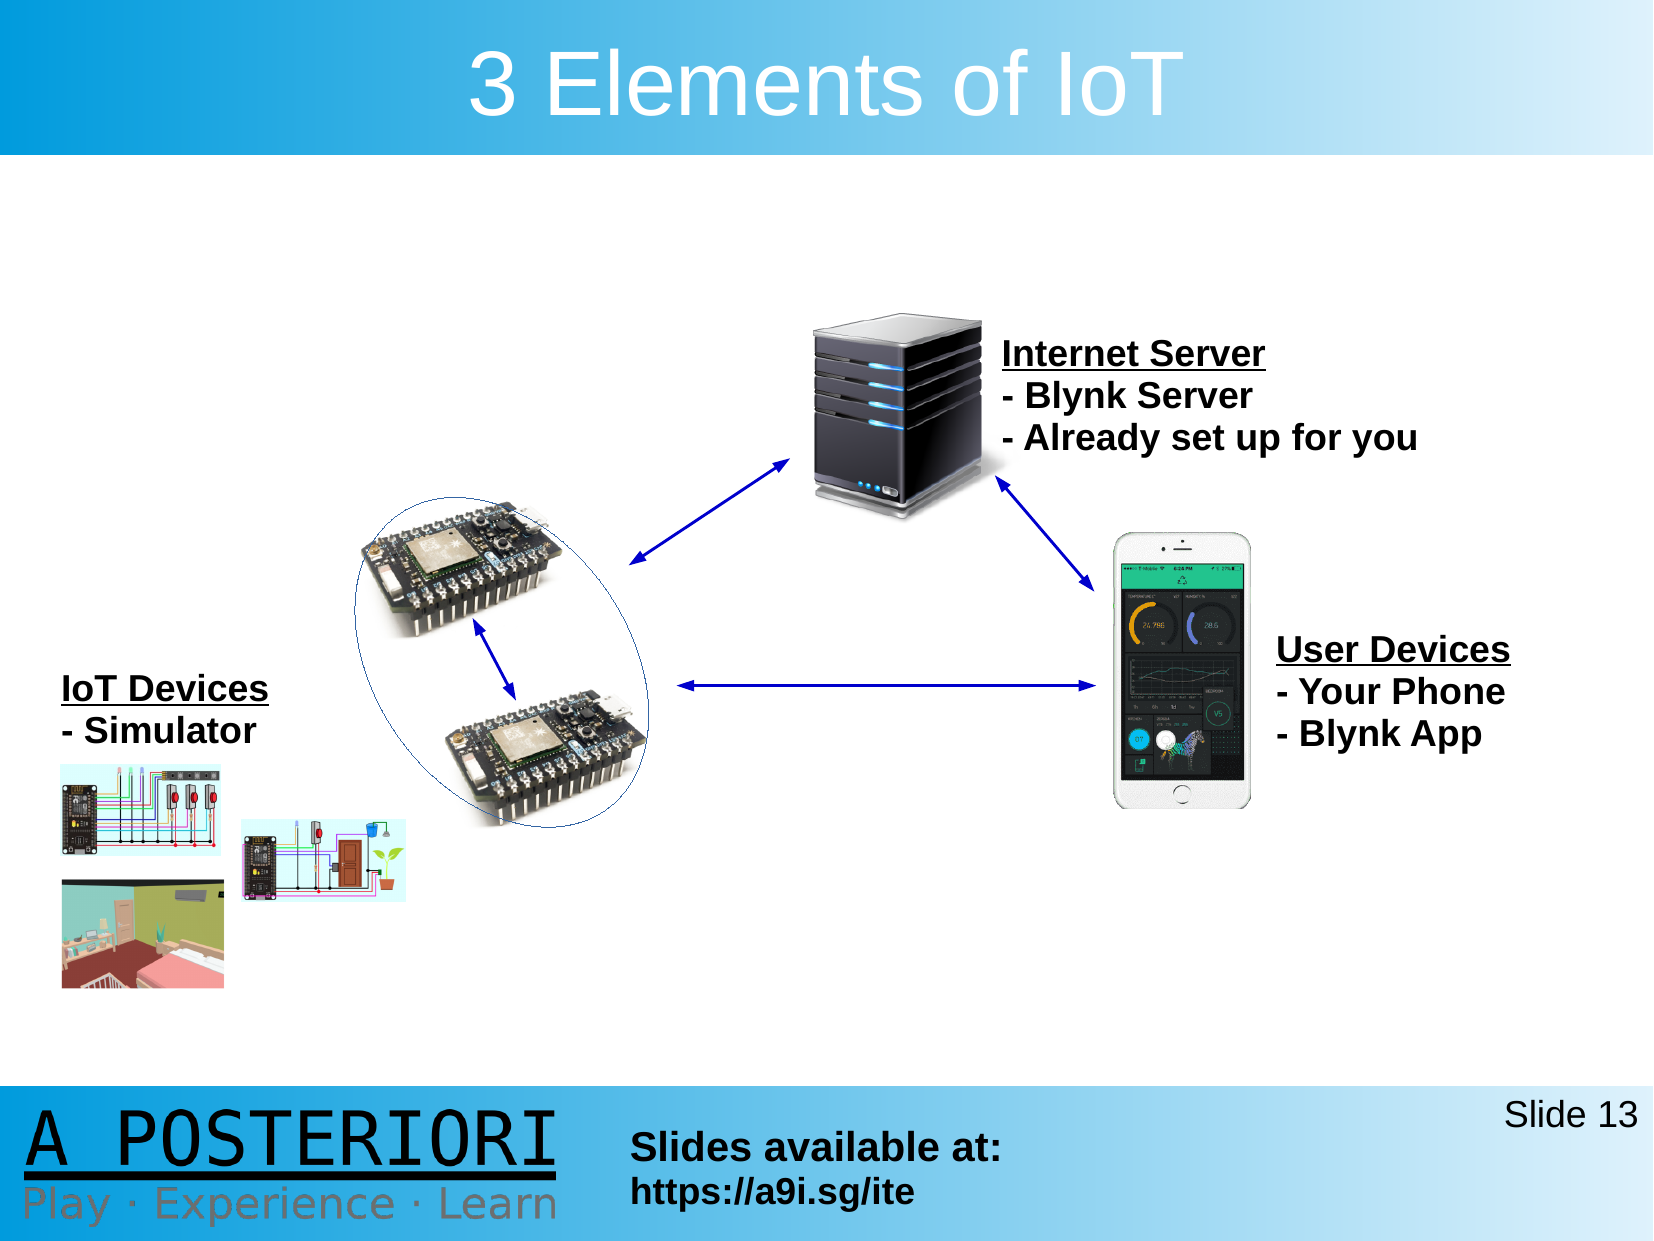

# 3 Elements of IoT
Internet Server
- Blynk Server
- Already set up for you
User Devices
- Your Phone
- Blynk App
IoT Devices
- Simulator